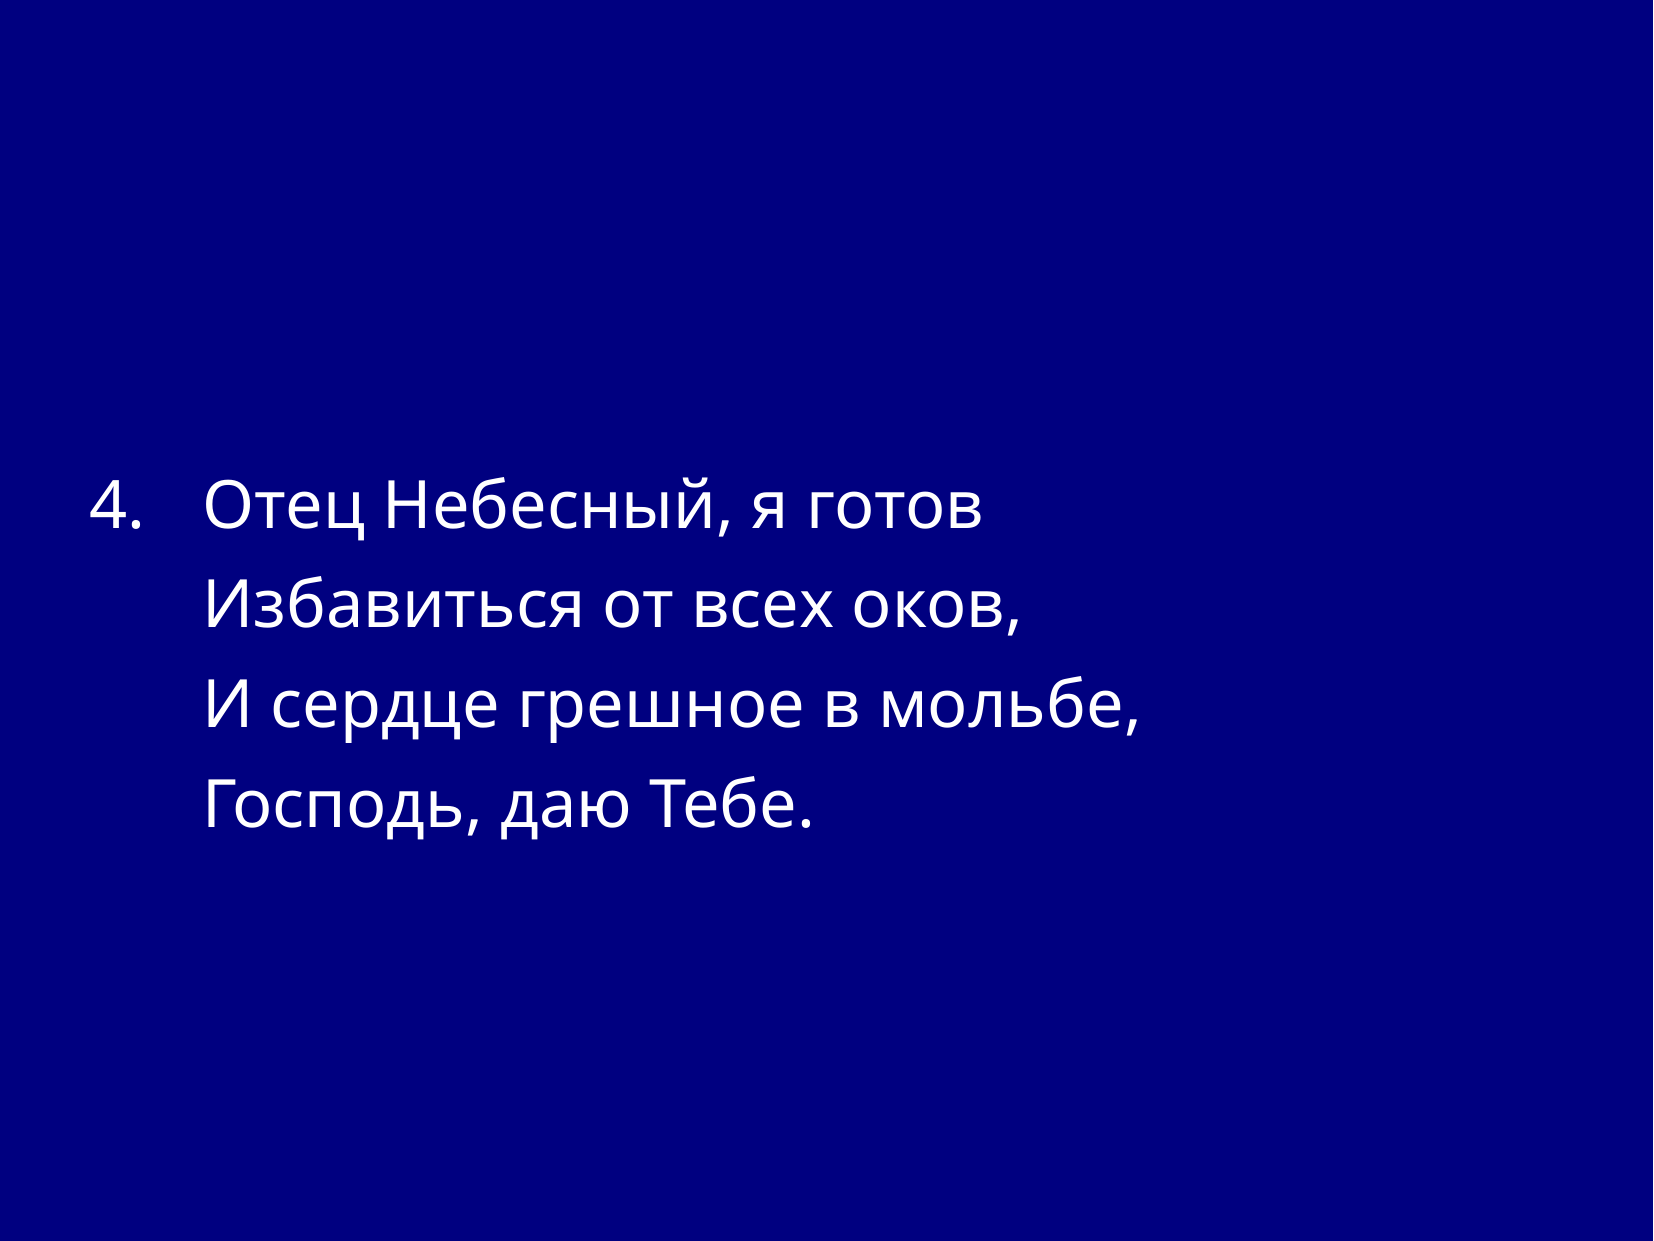

4.	Отец Небесный, я готов
	Избавиться от всех оков,
	И сердце грешное в мольбе,
	Господь, даю Тебе.